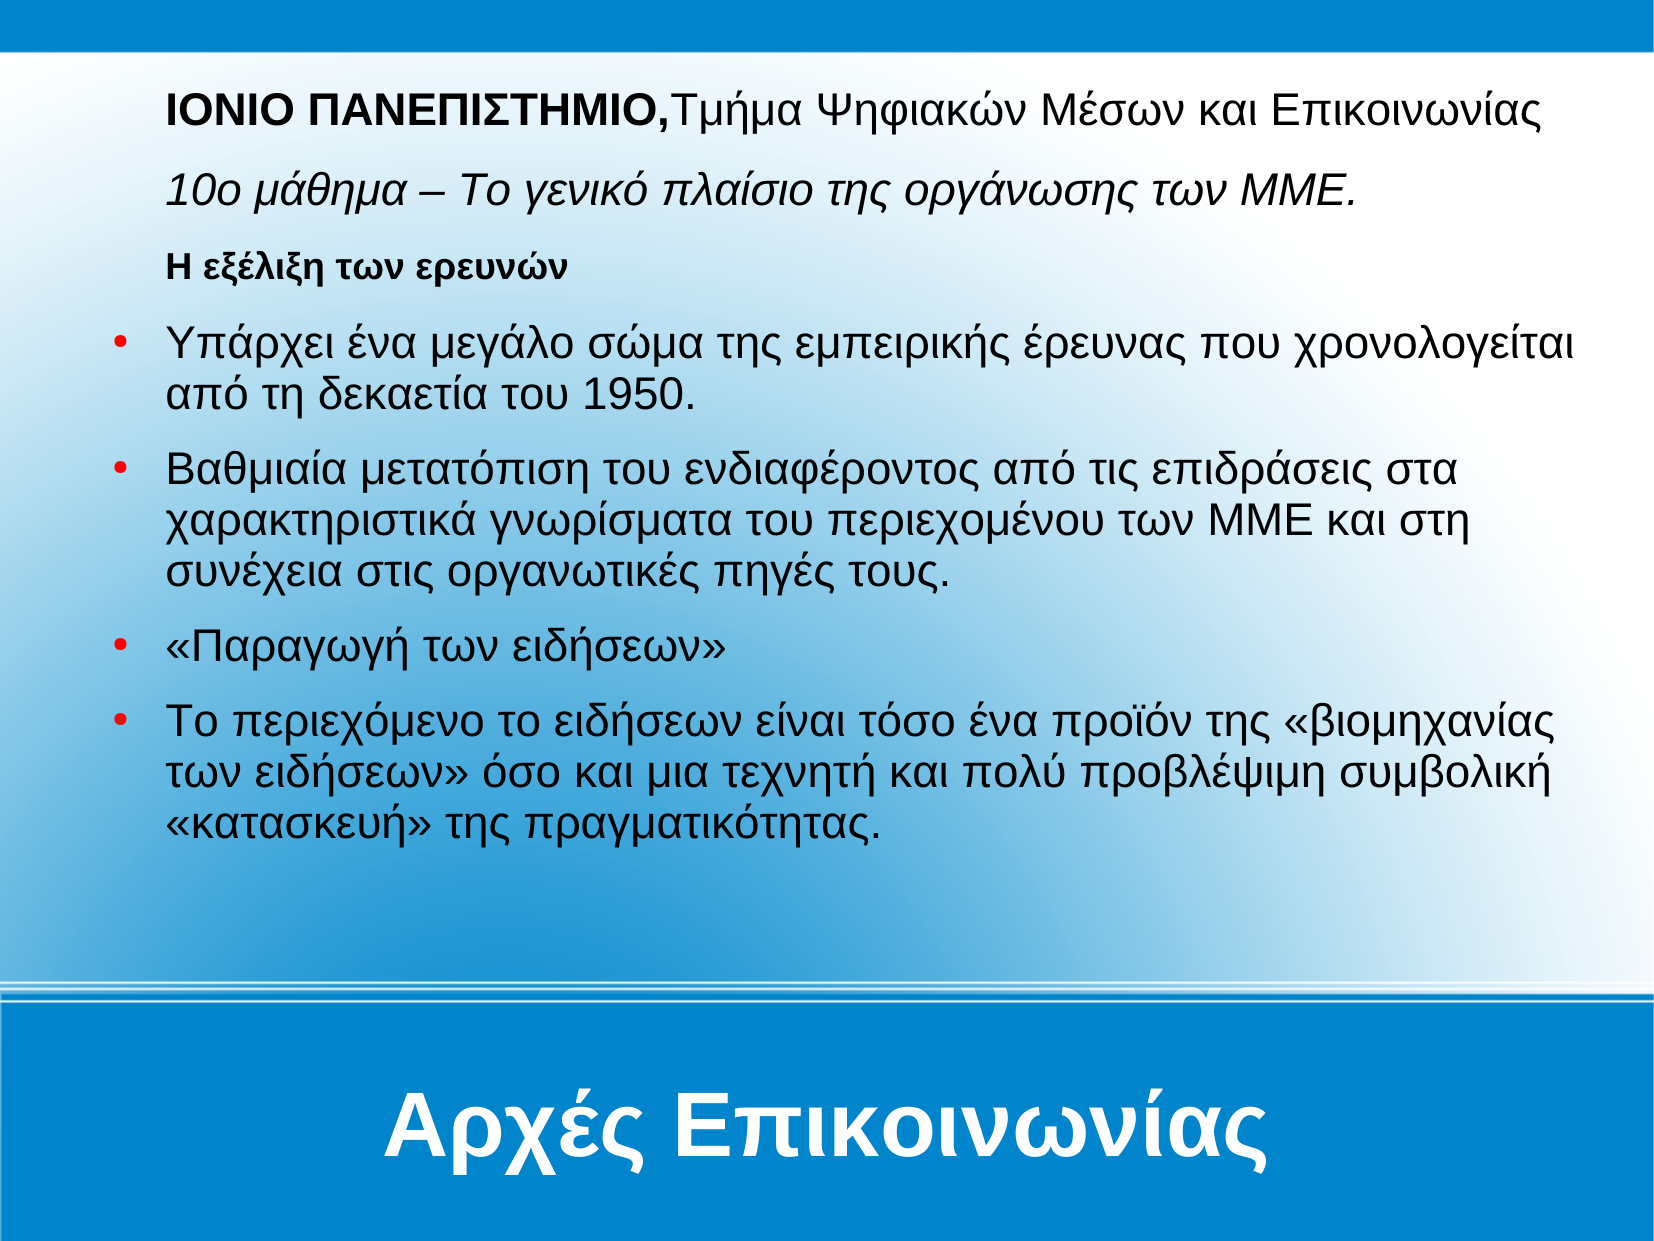

ΙΟΝΙΟ ΠΑΝΕΠΙΣΤΗΜΙΟ,Τμήμα Ψηφιακών Μέσων και Επικοινωνίας
10ο μάθημα – Το γενικό πλαίσιο της οργάνωσης των ΜΜΕ.
Η εξέλιξη των ερευνών
Υπάρχει ένα μεγάλο σώμα της εμπειρικής έρευνας που χρονολογείται από τη δεκαετία του 1950.
Βαθμιαία μετατόπιση του ενδιαφέροντος από τις επιδράσεις στα χαρακτηριστικά γνωρίσματα του περιεχομένου των ΜΜΕ και στη συνέχεια στις οργανωτικές πηγές τους.
«Παραγωγή των ειδήσεων»
Το περιεχόμενο το ειδήσεων είναι τόσο ένα προϊόν της «βιομηχανίας των ειδήσεων» όσο και μια τεχνητή και πολύ προβλέψιμη συμβολική «κατασκευή» της πραγματικότητας.
# Αρχές Επικοινωνίας